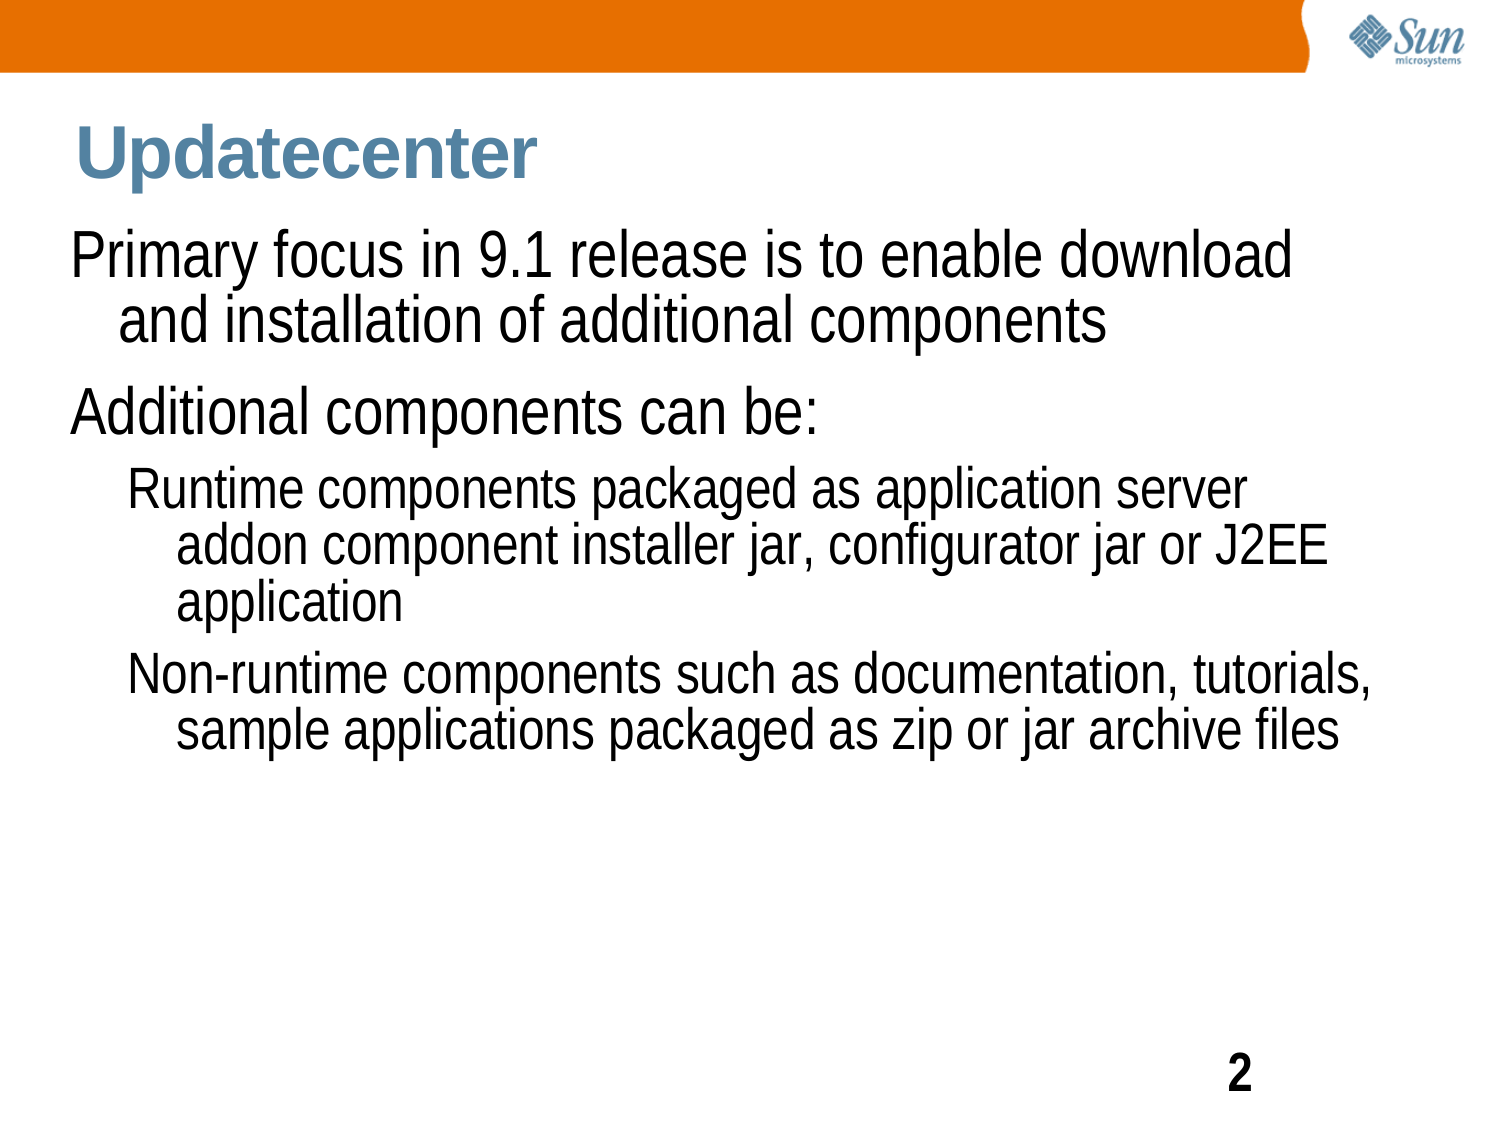

# Updatecenter
Primary focus in 9.1 release is to enable download and installation of additional components
Additional components can be:
Runtime components packaged as application server addon component installer jar, configurator jar or J2EE application
Non-runtime components such as documentation, tutorials, sample applications packaged as zip or jar archive files